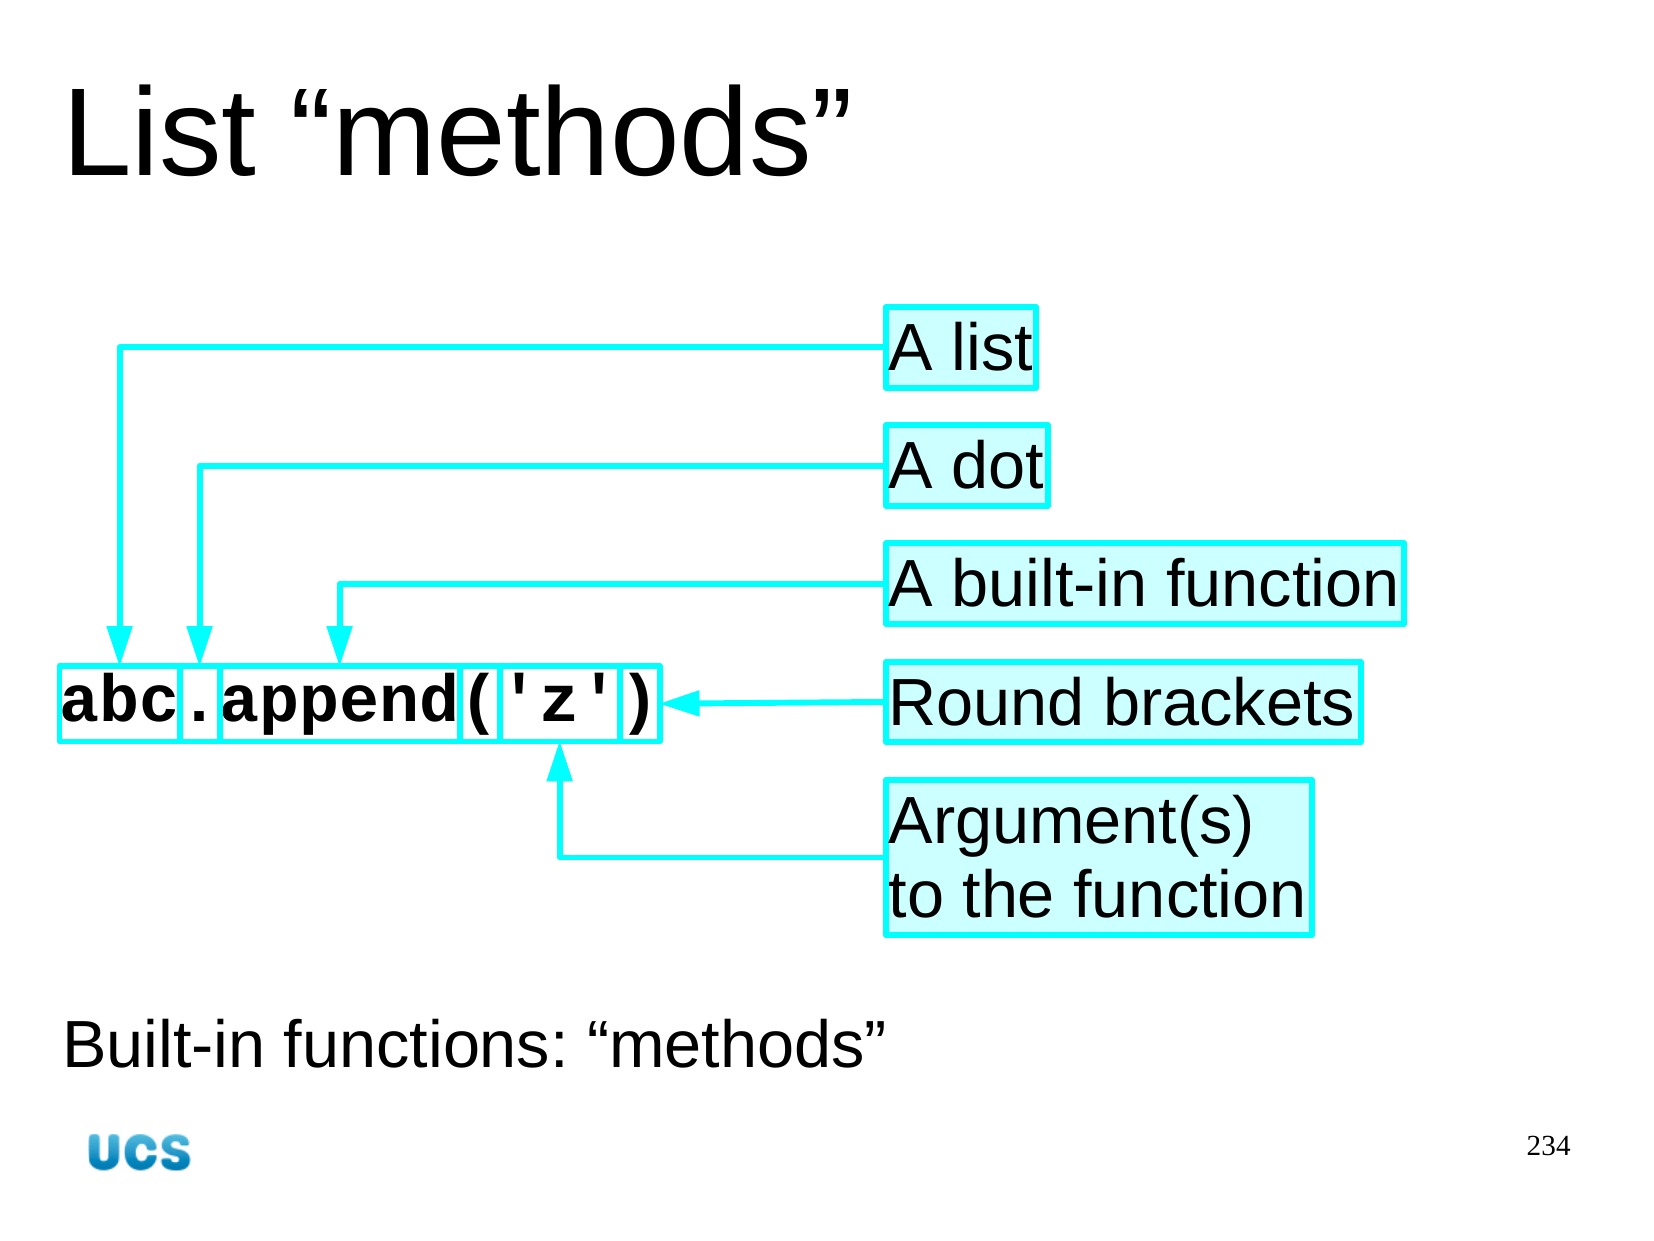

List “methods”
A list
A dot
A built-in function
Round brackets
abc
.
append
(
'z'
)
Argument(s)
to the function
Built-in functions: “methods”
234